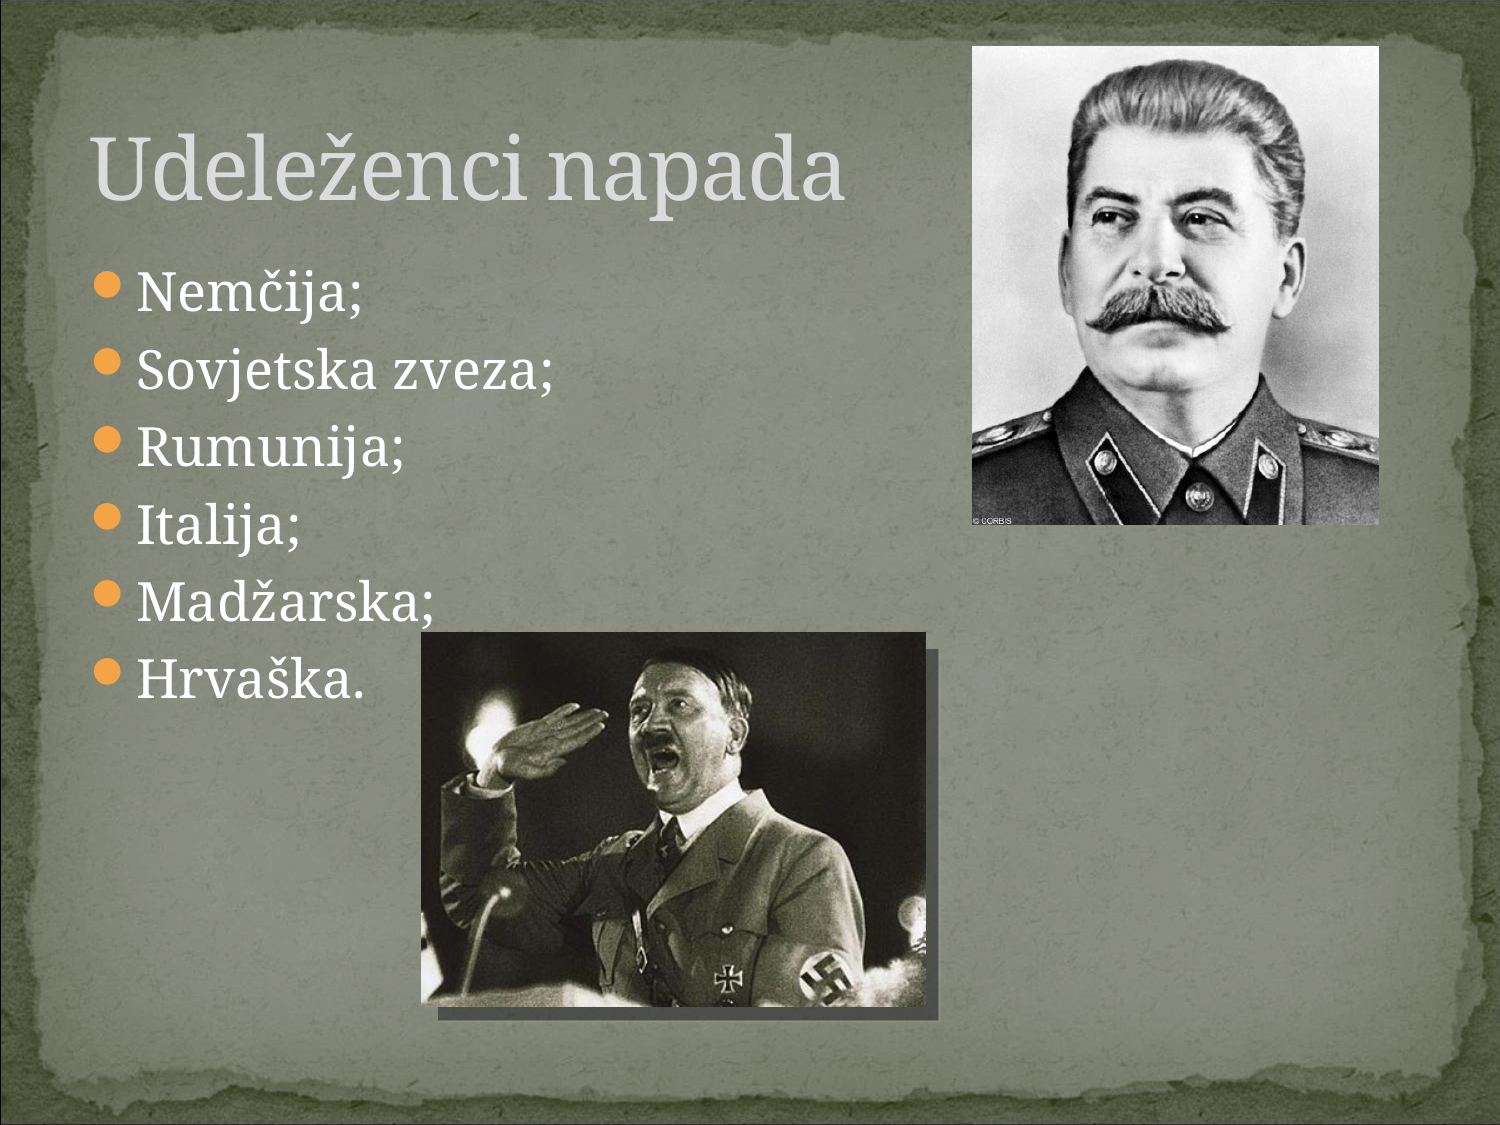

Udeleženci napada
# Nemčija;
Sovjetska zveza;
Rumunija;
Italija;
Madžarska;
Hrvaška.